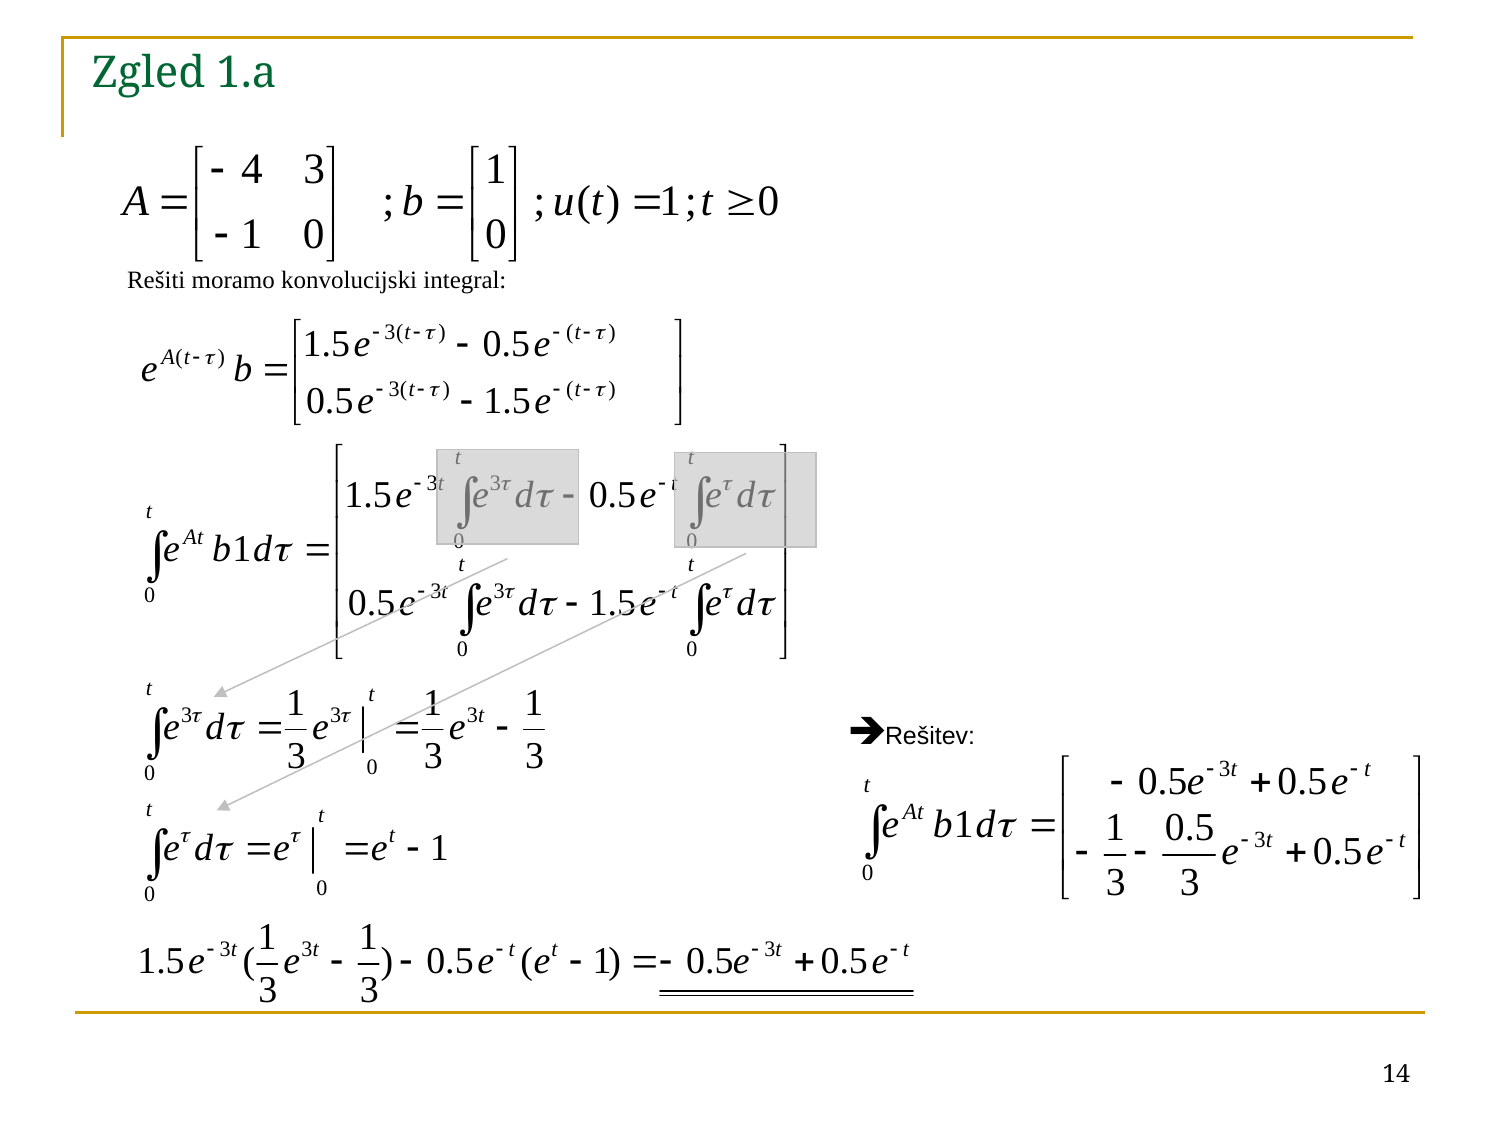

# Zgled 1.a
Rešiti moramo konvolucijski integral:
Rešitev: